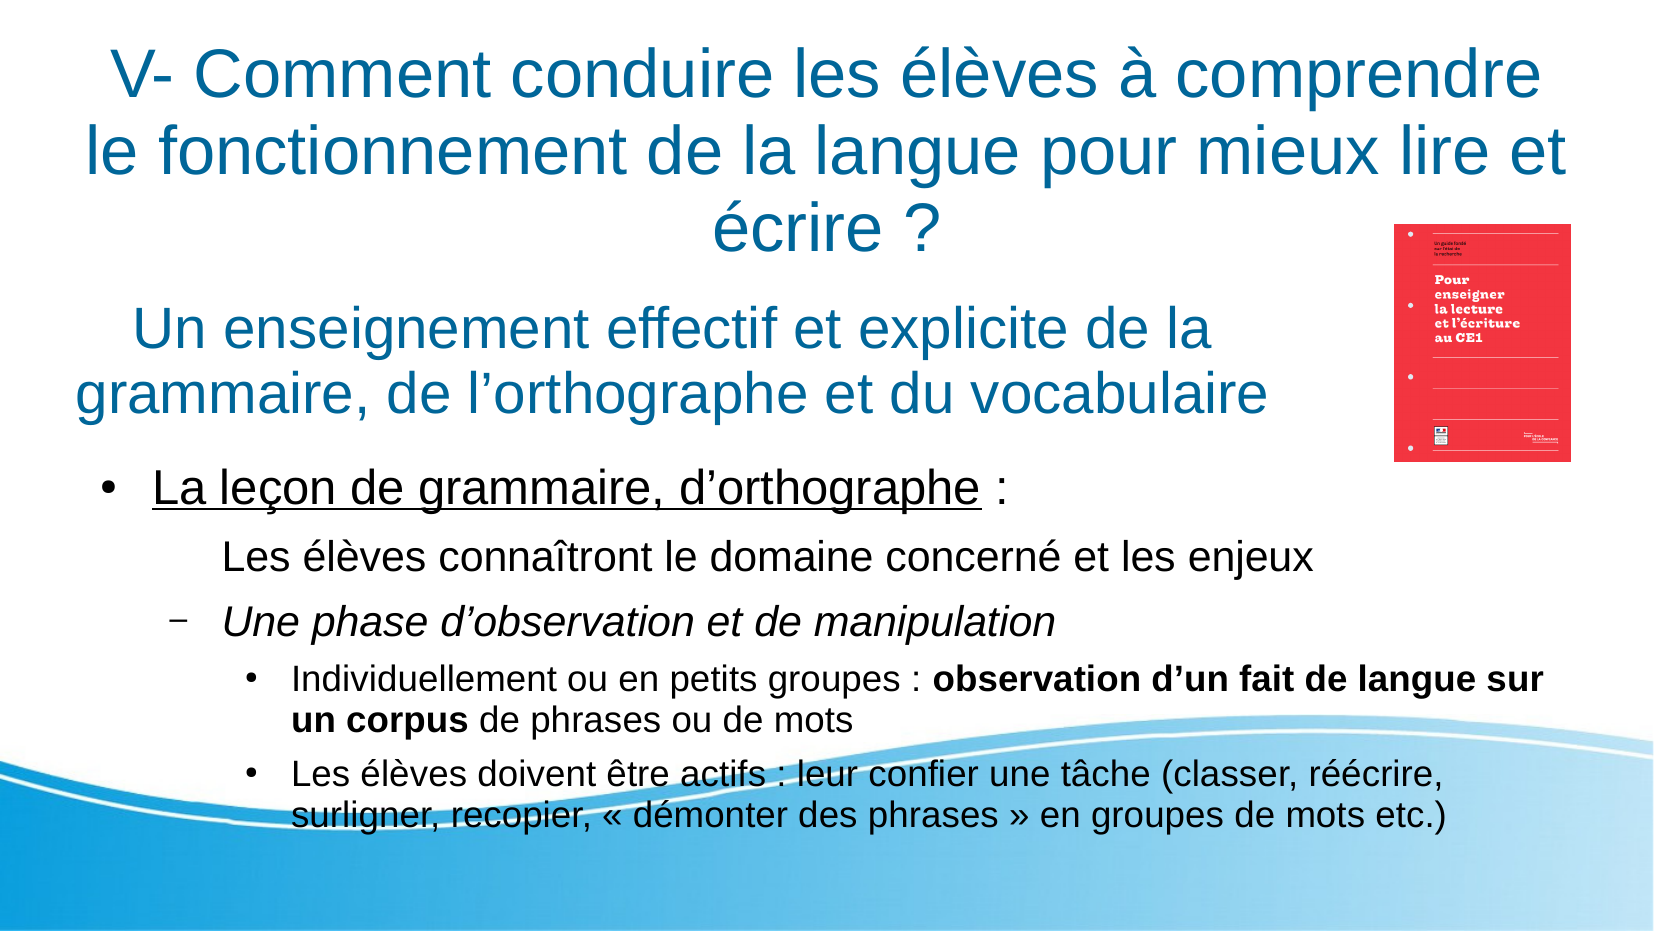

# V- Comment conduire les élèves à comprendre le fonctionnement de la langue pour mieux lire et écrire ?
Un enseignement effectif et explicite de la grammaire, de l’orthographe et du vocabulaire
La leçon de grammaire, d’orthographe :
Les élèves connaîtront le domaine concerné et les enjeux
Une phase d’observation et de manipulation
Individuellement ou en petits groupes : observation d’un fait de langue sur un corpus de phrases ou de mots
Les élèves doivent être actifs : leur confier une tâche (classer, réécrire, surligner, recopier, « démonter des phrases » en groupes de mots etc.)